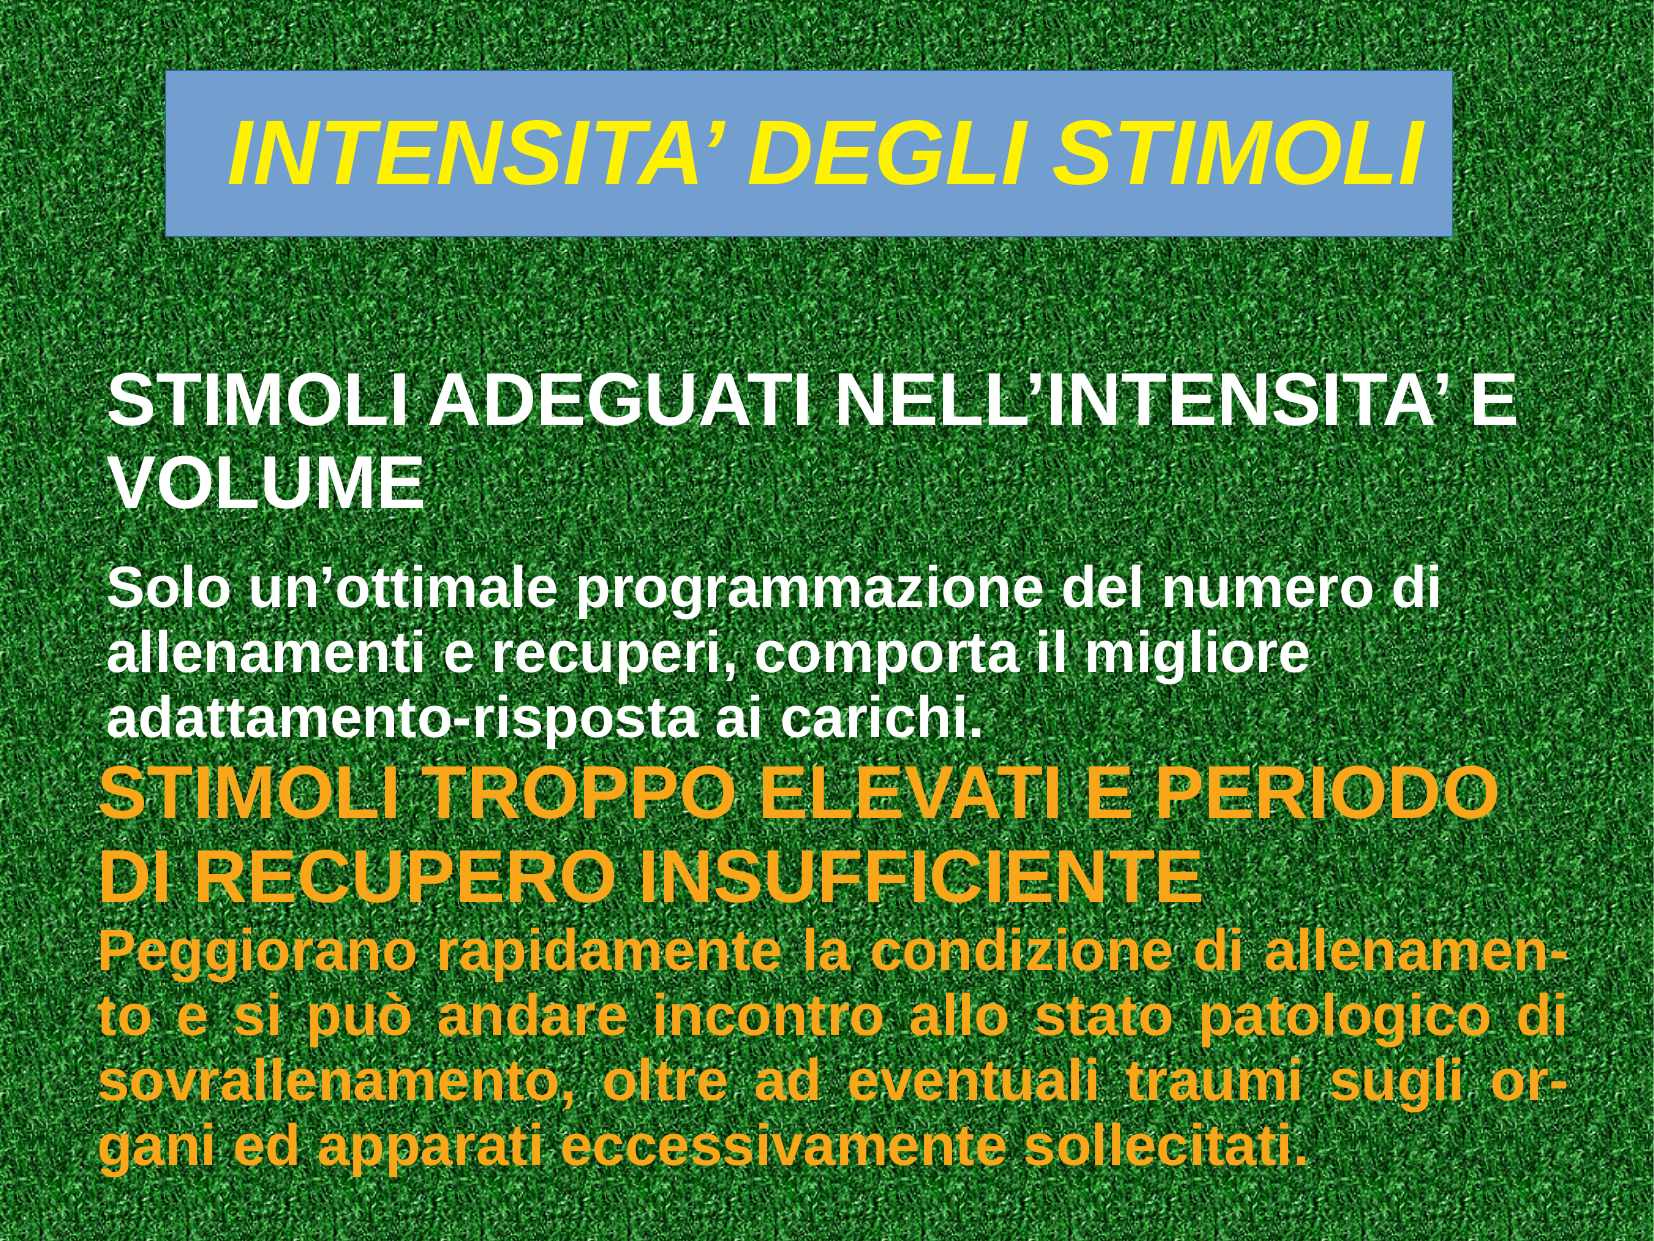

# INTENSITA’ DEGLI STIMOLI
STIMOLI ADEGUATI NELL’INTENSITA’ E VOLUME
Solo un’ottimale programmazione del numero di allenamenti e recuperi, comporta il migliore adattamento-risposta ai carichi.
STIMOLI TROPPO ELEVATI E PERIODO DI RECUPERO INSUFFICIENTE
Peggiorano rapidamente la condizione di allenamen-to e si può andare incontro allo stato patologico di sovrallenamento, oltre ad eventuali traumi sugli or-gani ed apparati eccessivamente sollecitati.